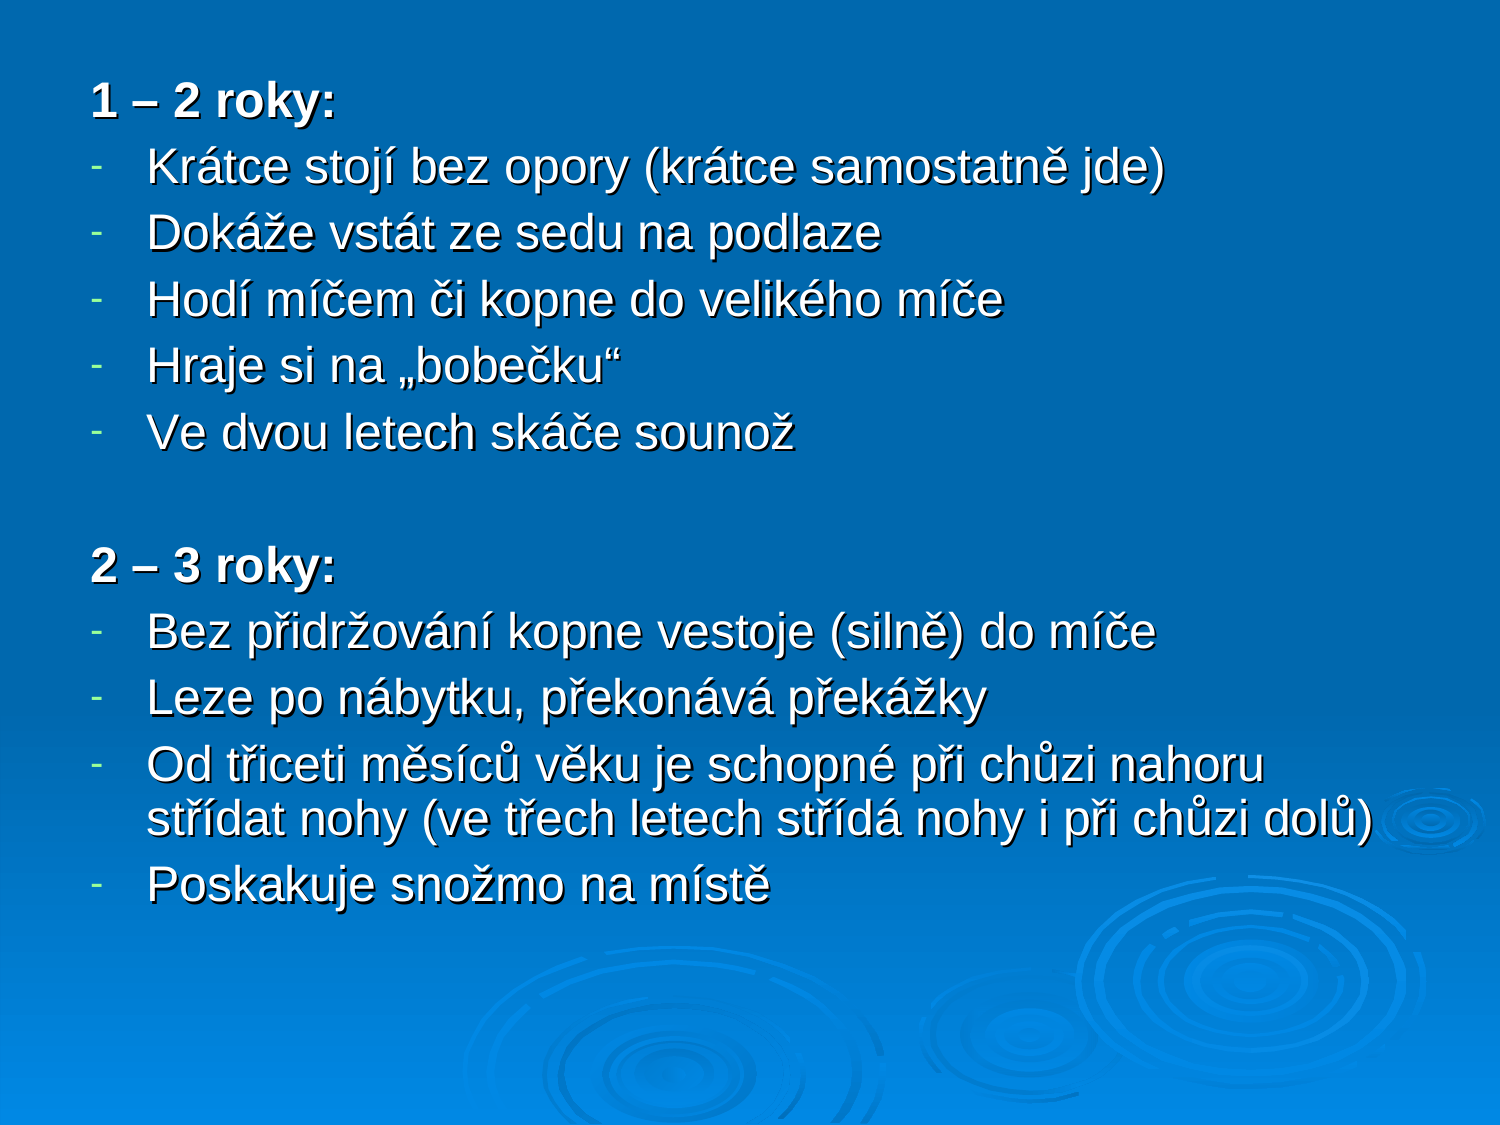

# 1 – 2 roky:
Krátce stojí bez opory (krátce samostatně jde)
Dokáže vstát ze sedu na podlaze
Hodí míčem či kopne do velikého míče
Hraje si na „bobečku“
Ve dvou letech skáče sounož
2 – 3 roky:
Bez přidržování kopne vestoje (silně) do míče
Leze po nábytku, překonává překážky
Od třiceti měsíců věku je schopné při chůzi nahoru střídat nohy (ve třech letech střídá nohy i při chůzi dolů)
Poskakuje snožmo na místě